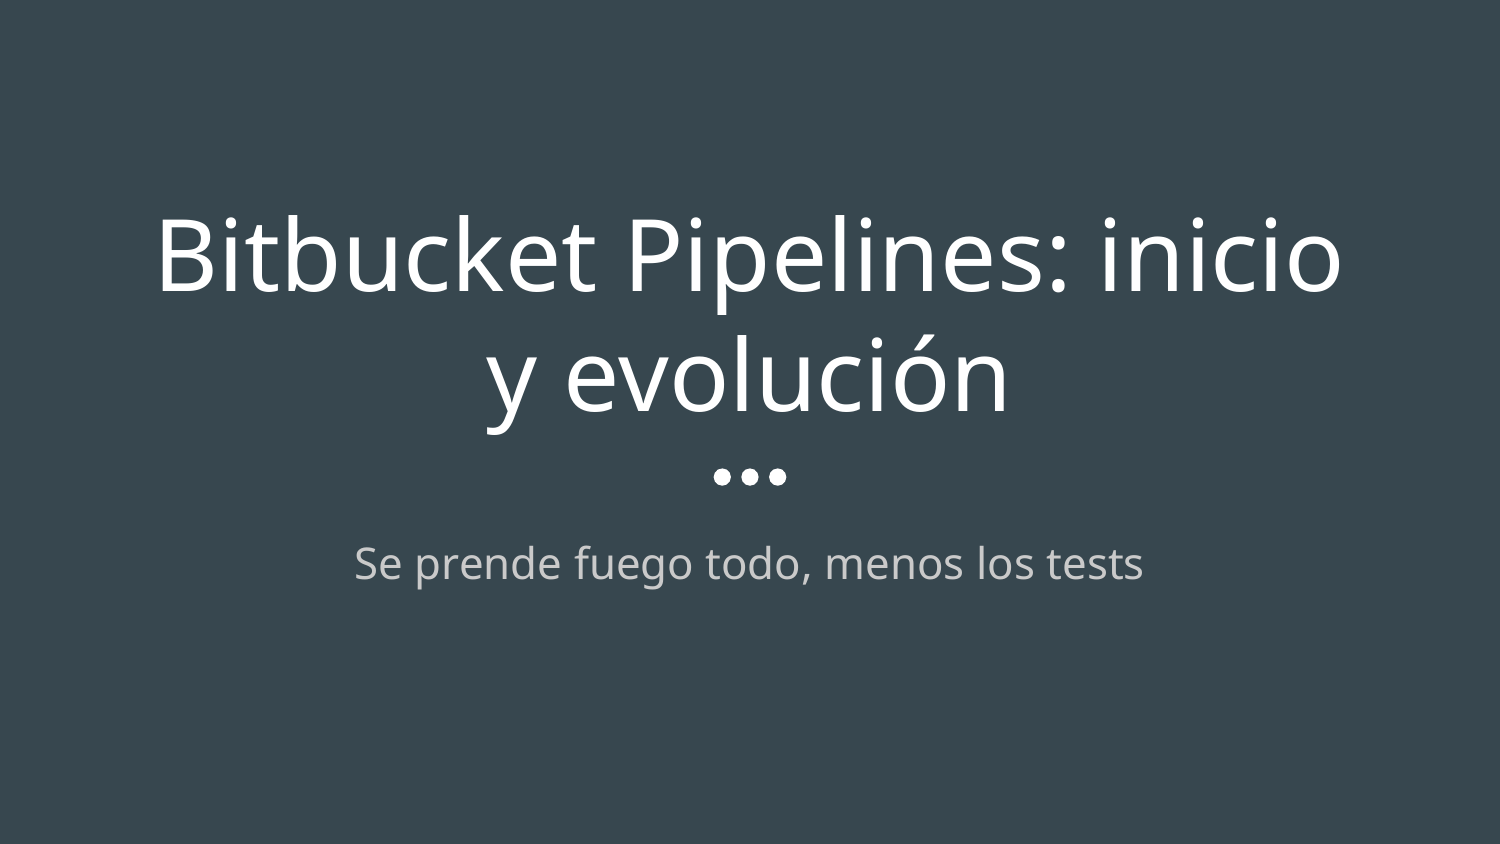

# Bitbucket Pipelines: inicio y evolución
Se prende fuego todo, menos los tests